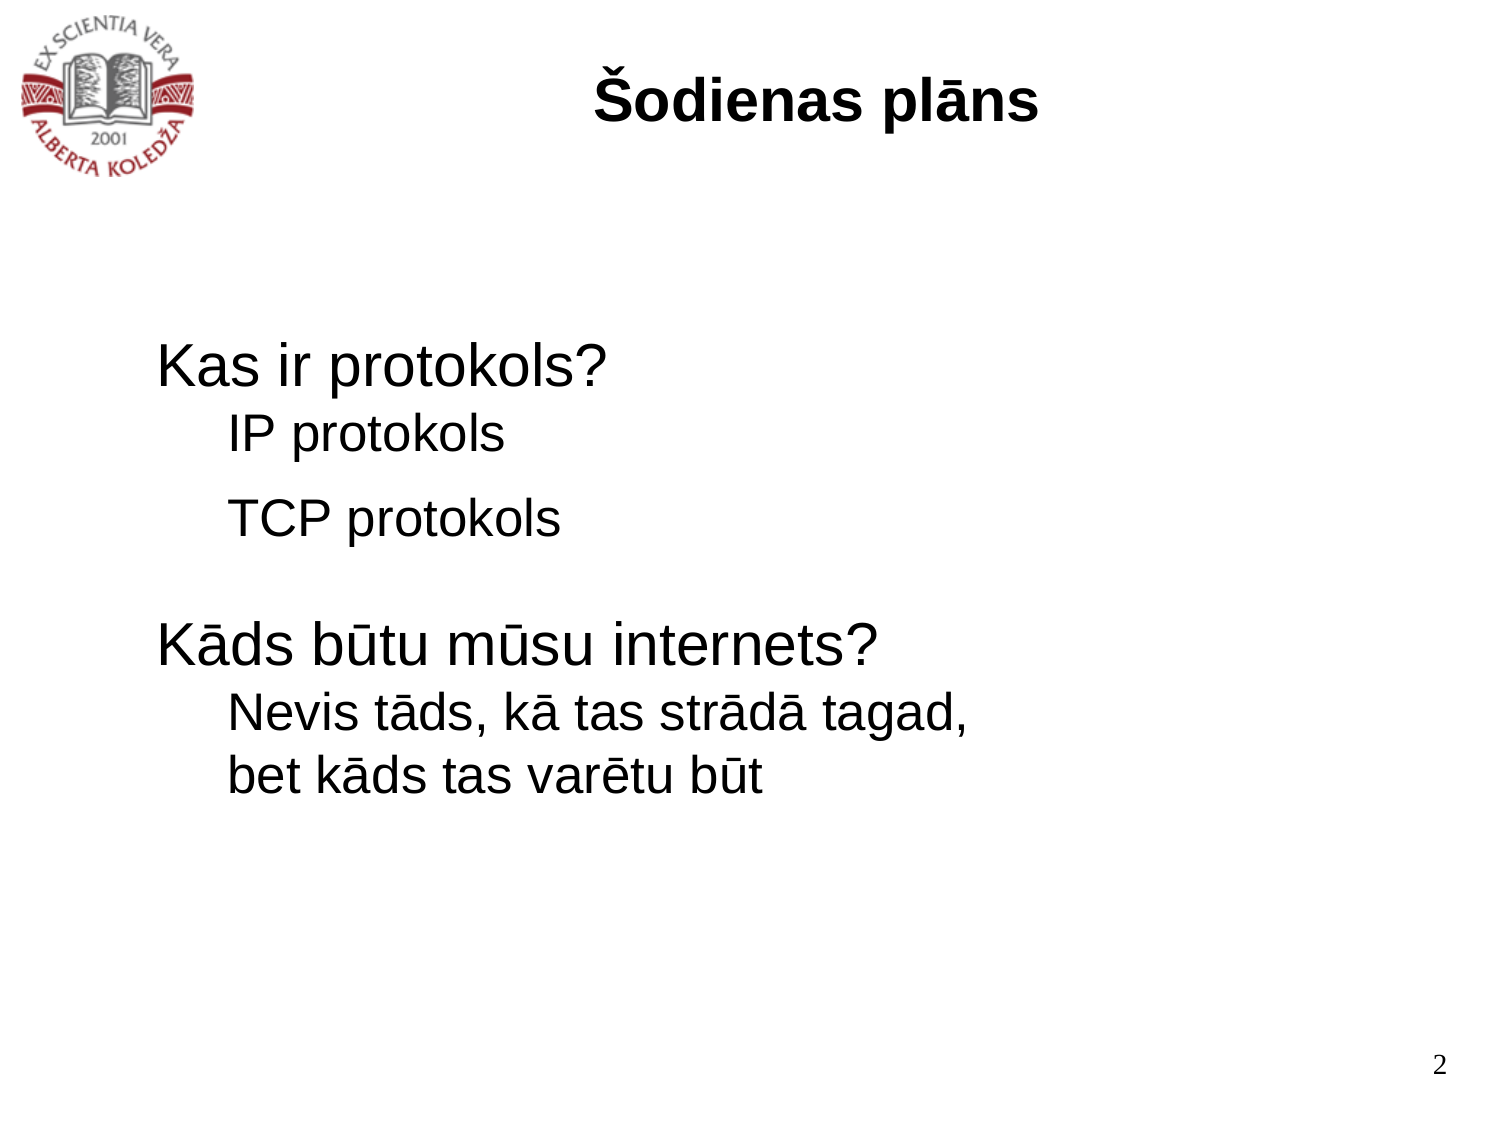

# Šodienas plāns
Kas ir protokols?
IP protokols
TCP protokols
Kāds būtu mūsu internets?
Nevis tāds, kā tas strādā tagad,
bet kāds tas varētu būt
1